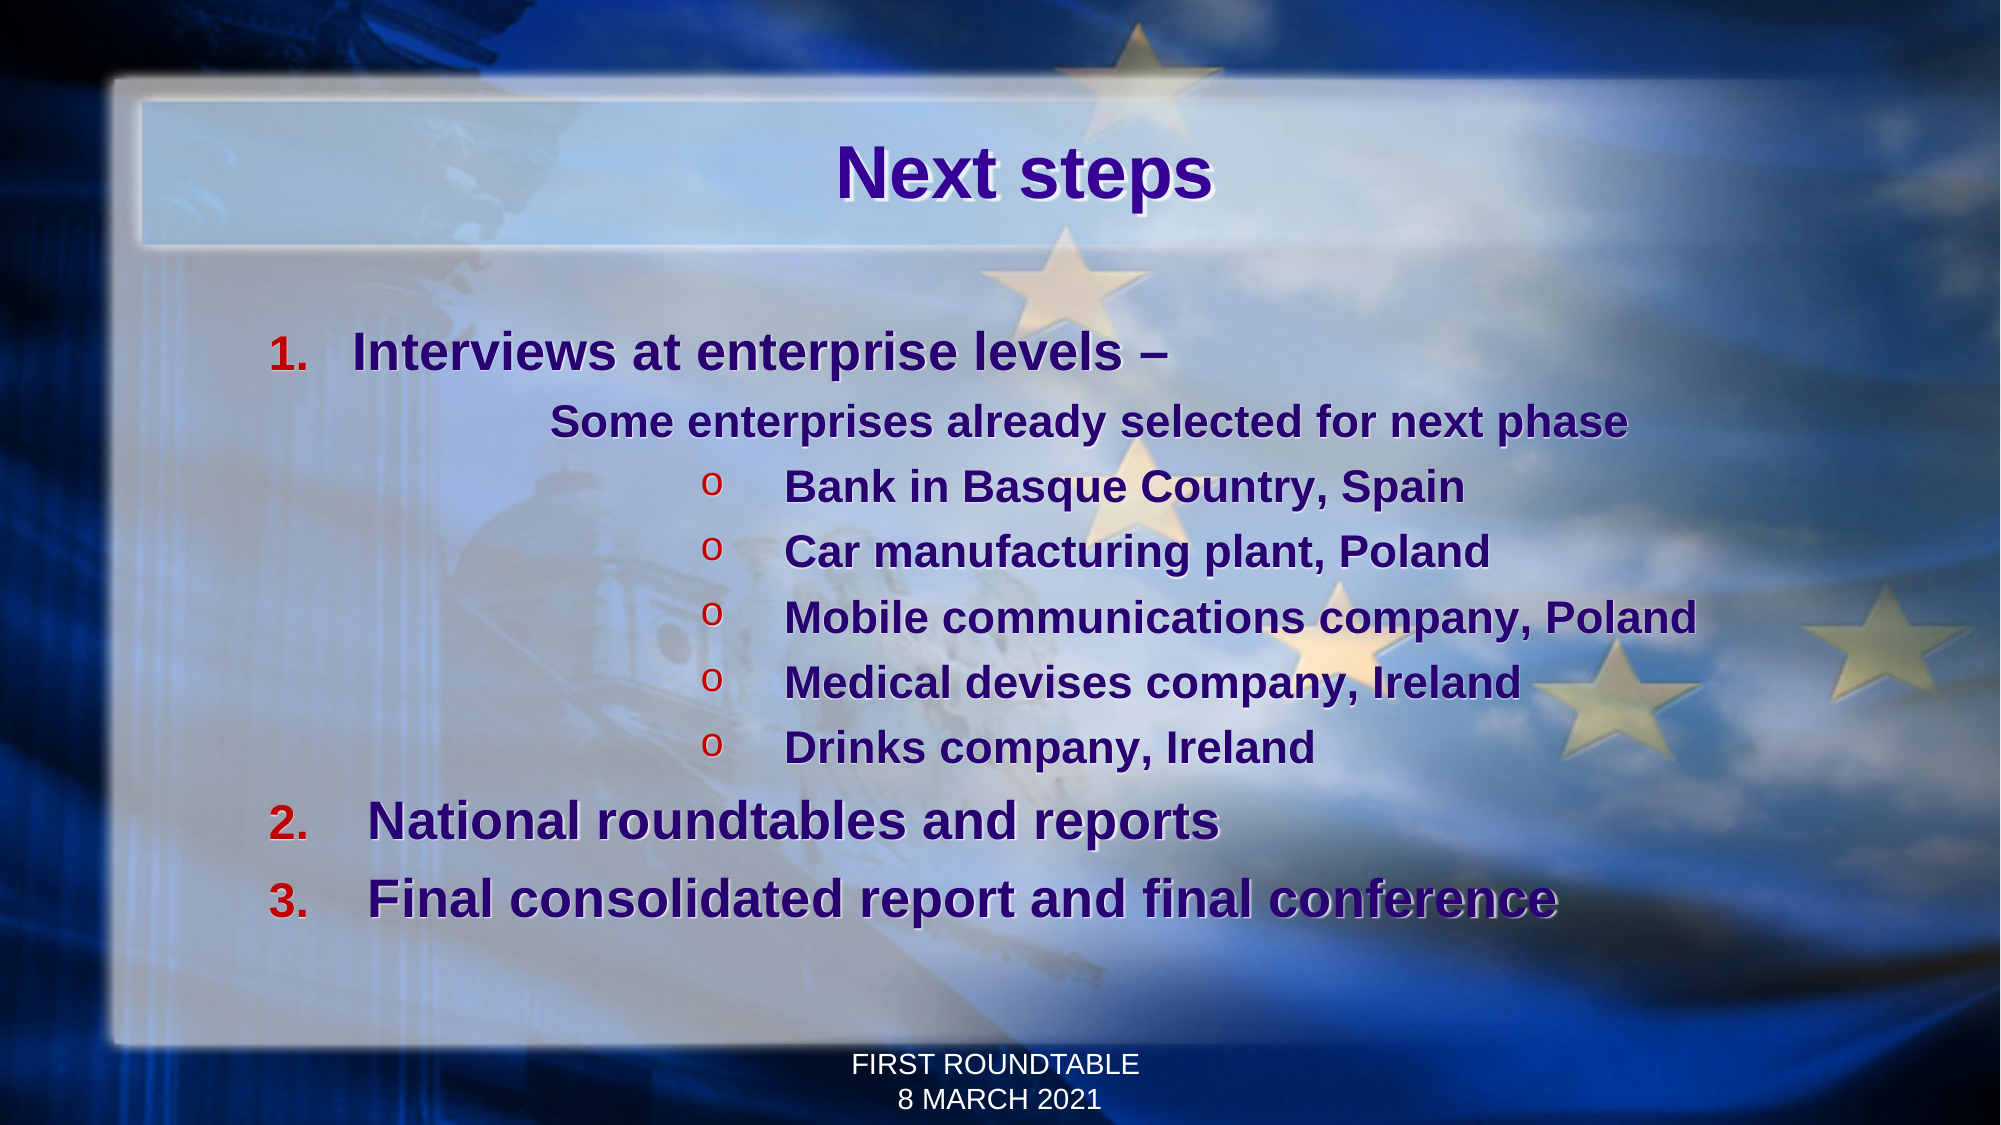

# Next steps
Interviews at enterprise levels –
Some enterprises already selected for next phase
Bank in Basque Country, Spain
Car manufacturing plant, Poland
Mobile communications company, Poland
Medical devises company, Ireland
Drinks company, Ireland
 National roundtables and reports
 Final consolidated report and final conference
FIRST ROUNDTABLE
8 MARCH 2021